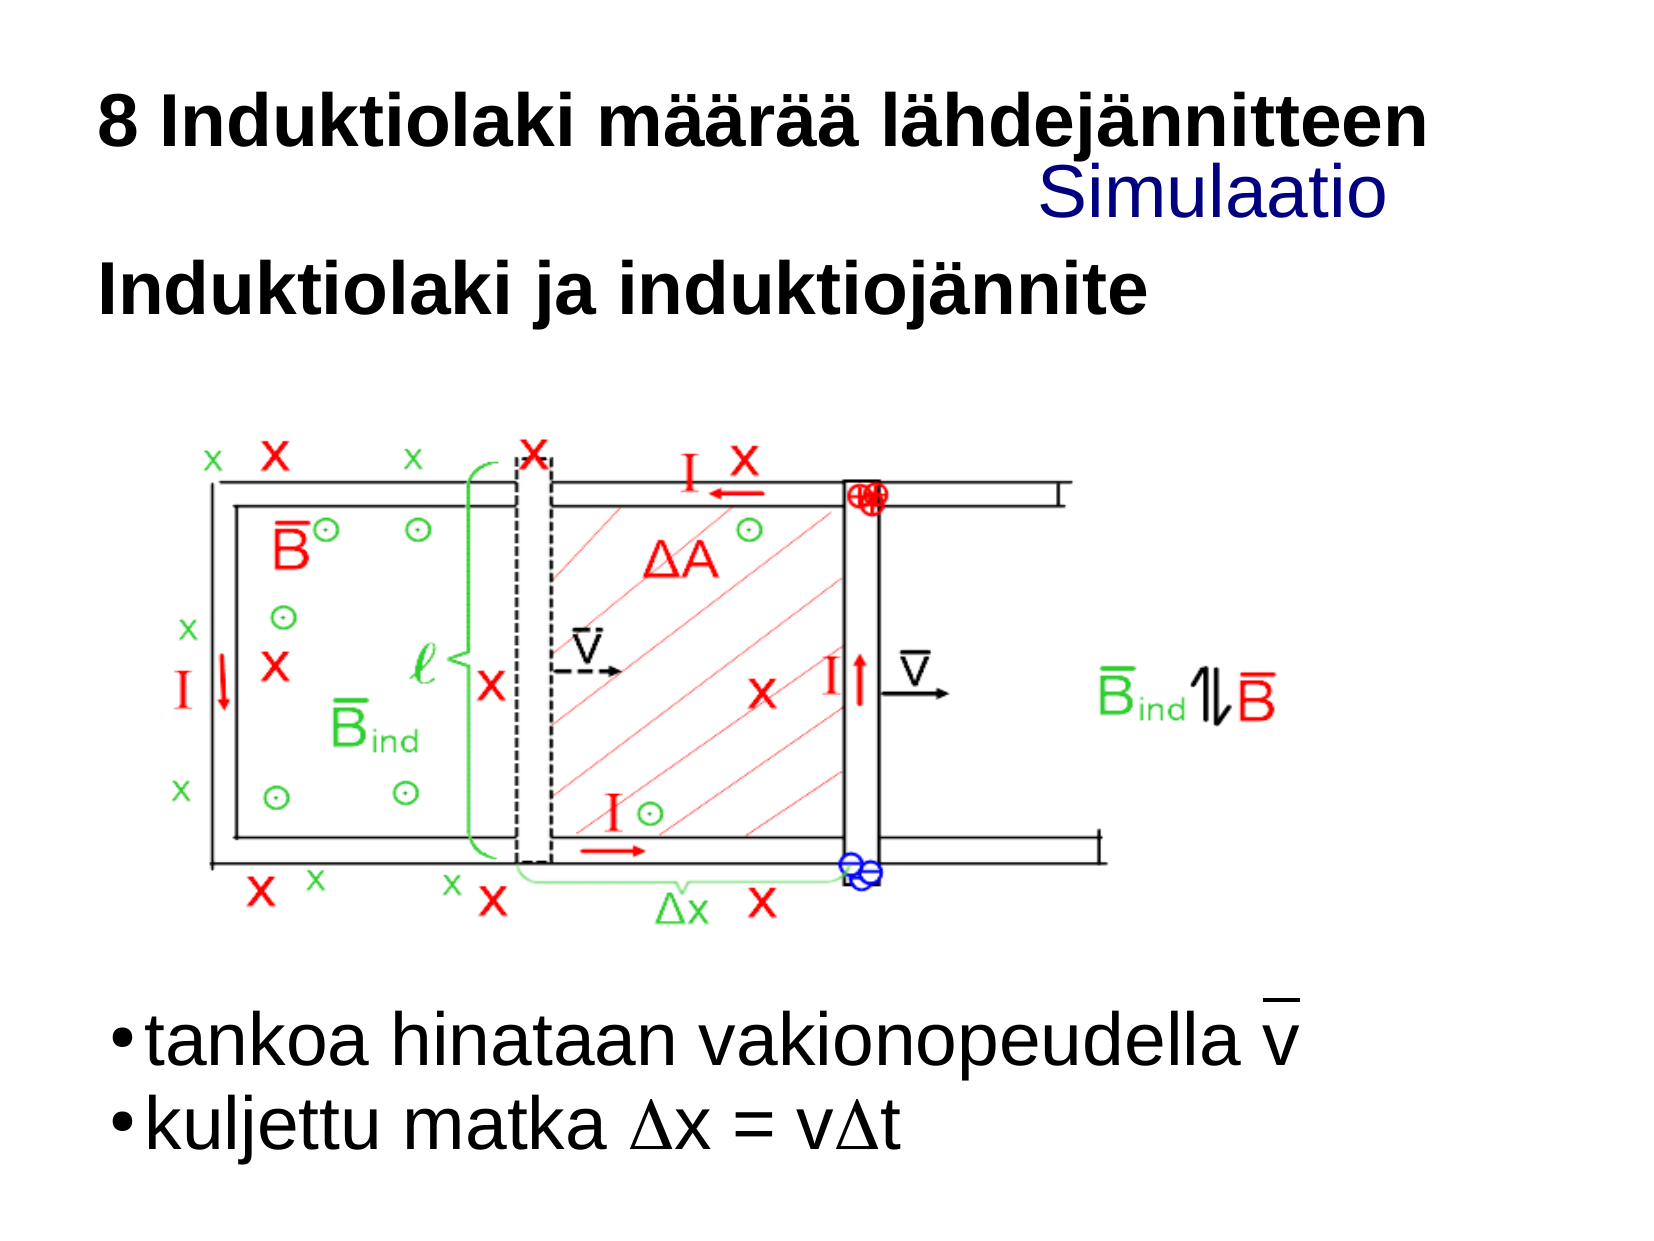

8 Induktiolaki määrää lähdejännitteen
Induktiolaki ja induktiojännite
Simulaatio
tankoa hinataan vakionopeudella v
kuljettu matka Dx = vDt